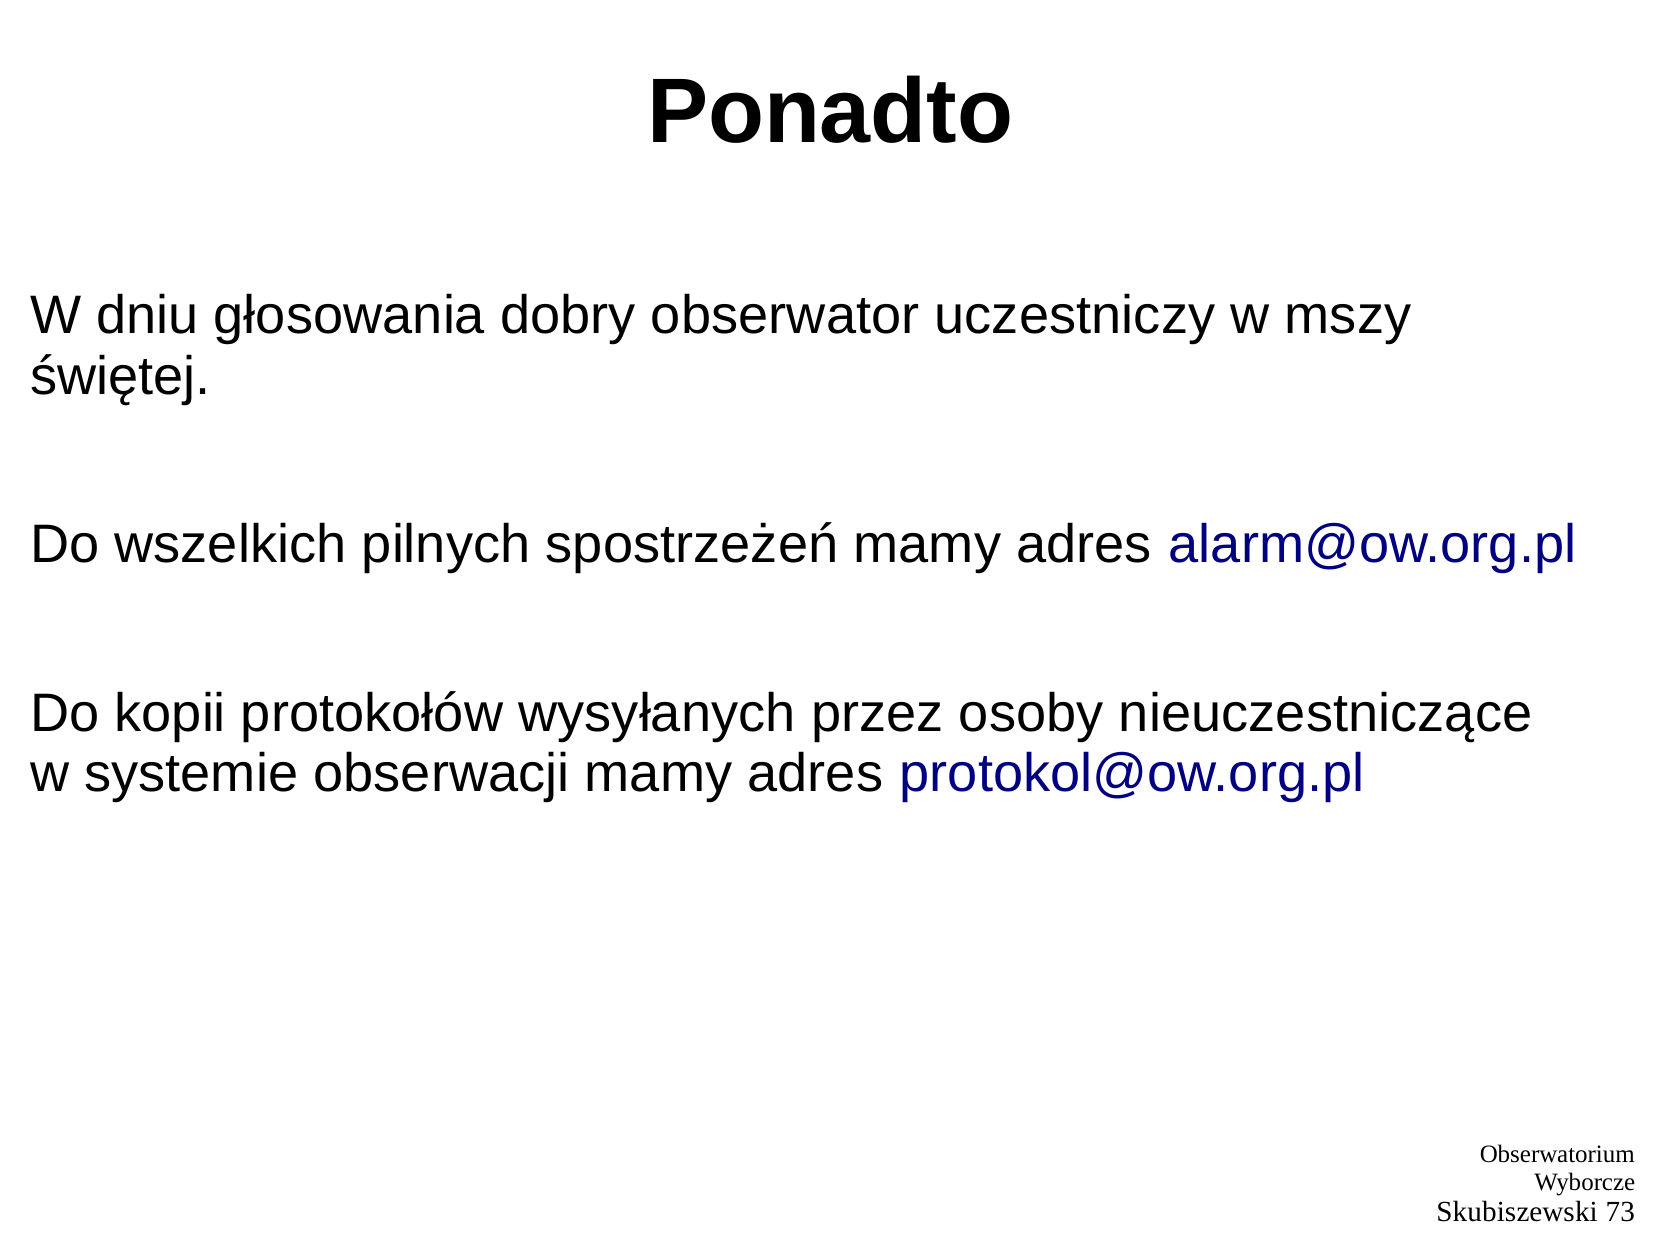

# Ponadto
W dniu głosowania dobry obserwator uczestniczy w mszy świętej.
Do wszelkich pilnych spostrzeżeń mamy adres alarm@ow.org.pl
Do kopii protokołów wysyłanych przez osoby nieuczestniczące w systemie obserwacji mamy adres protokol@ow.org.pl
73